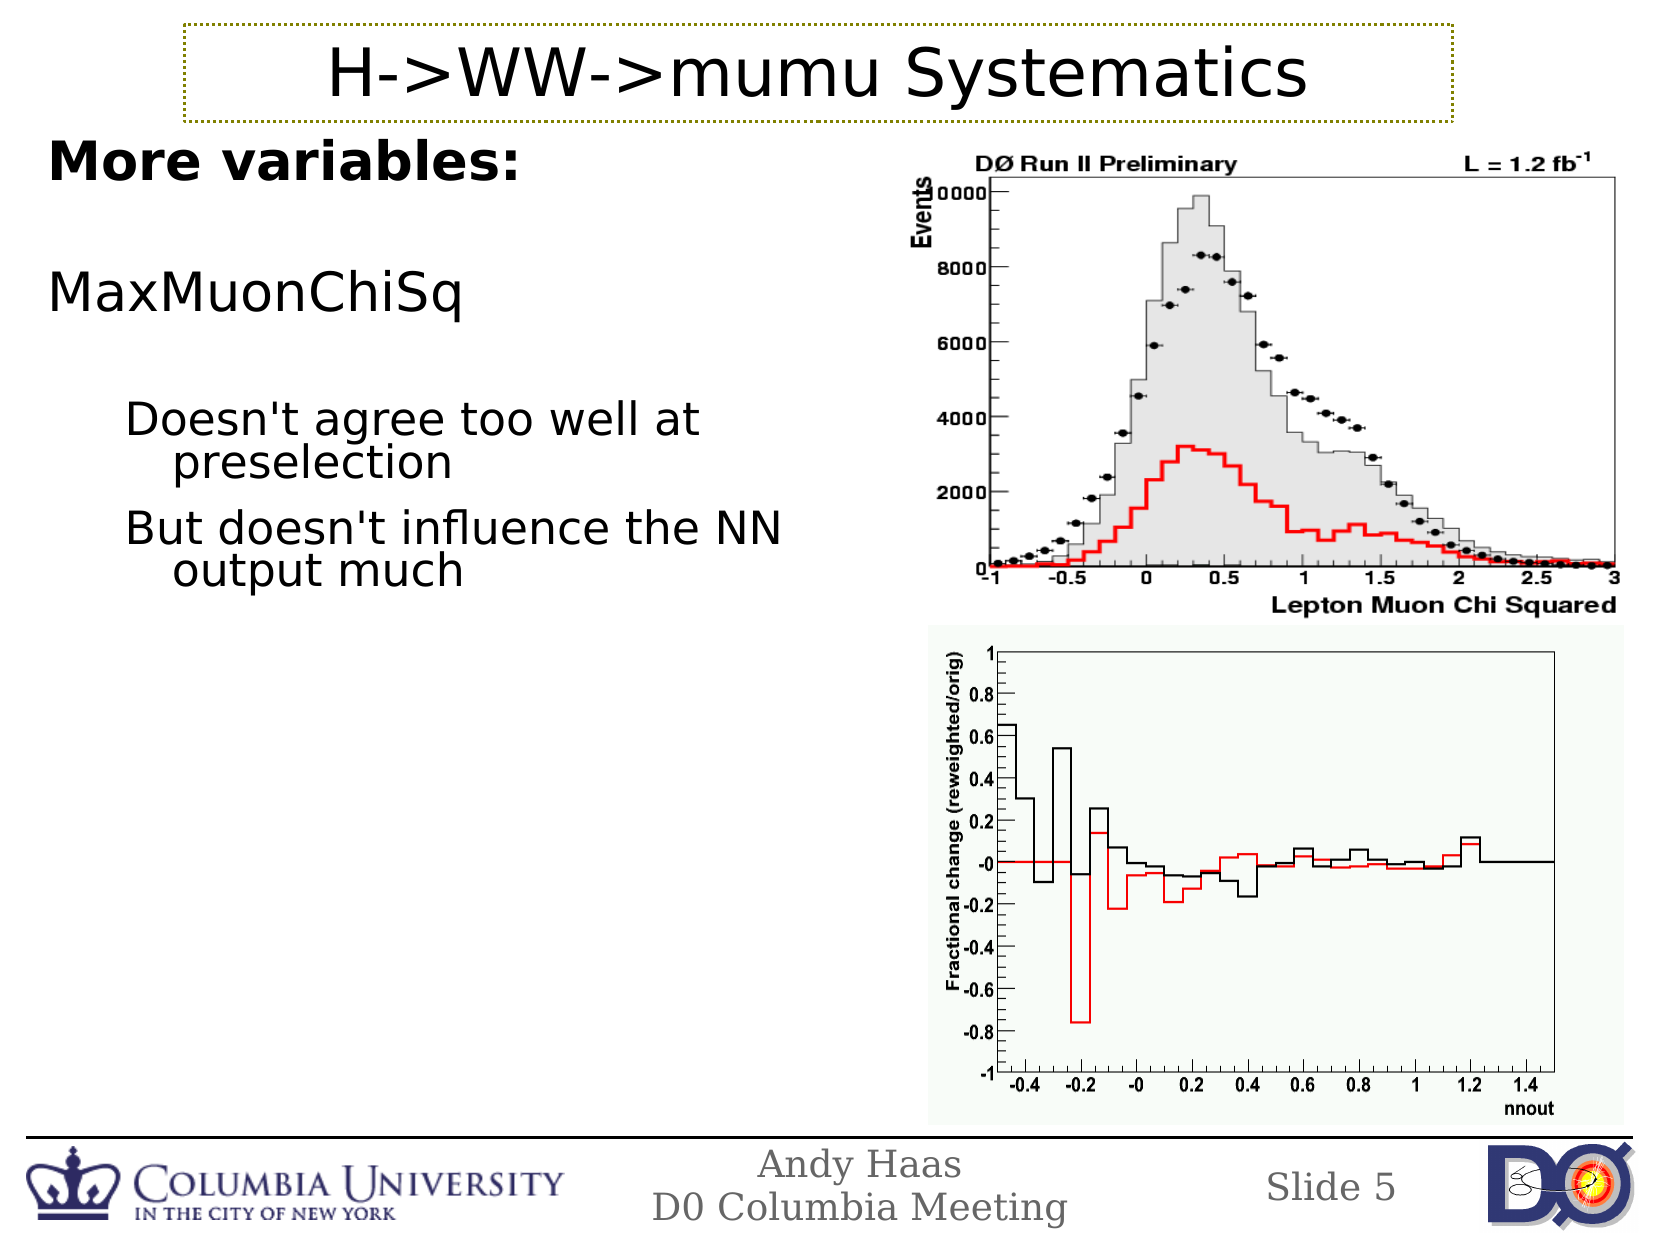

# H->WW->mumu Systematics
More variables:
MaxMuonChiSq
Doesn't agree too well at preselection
But doesn't influence the NN output much